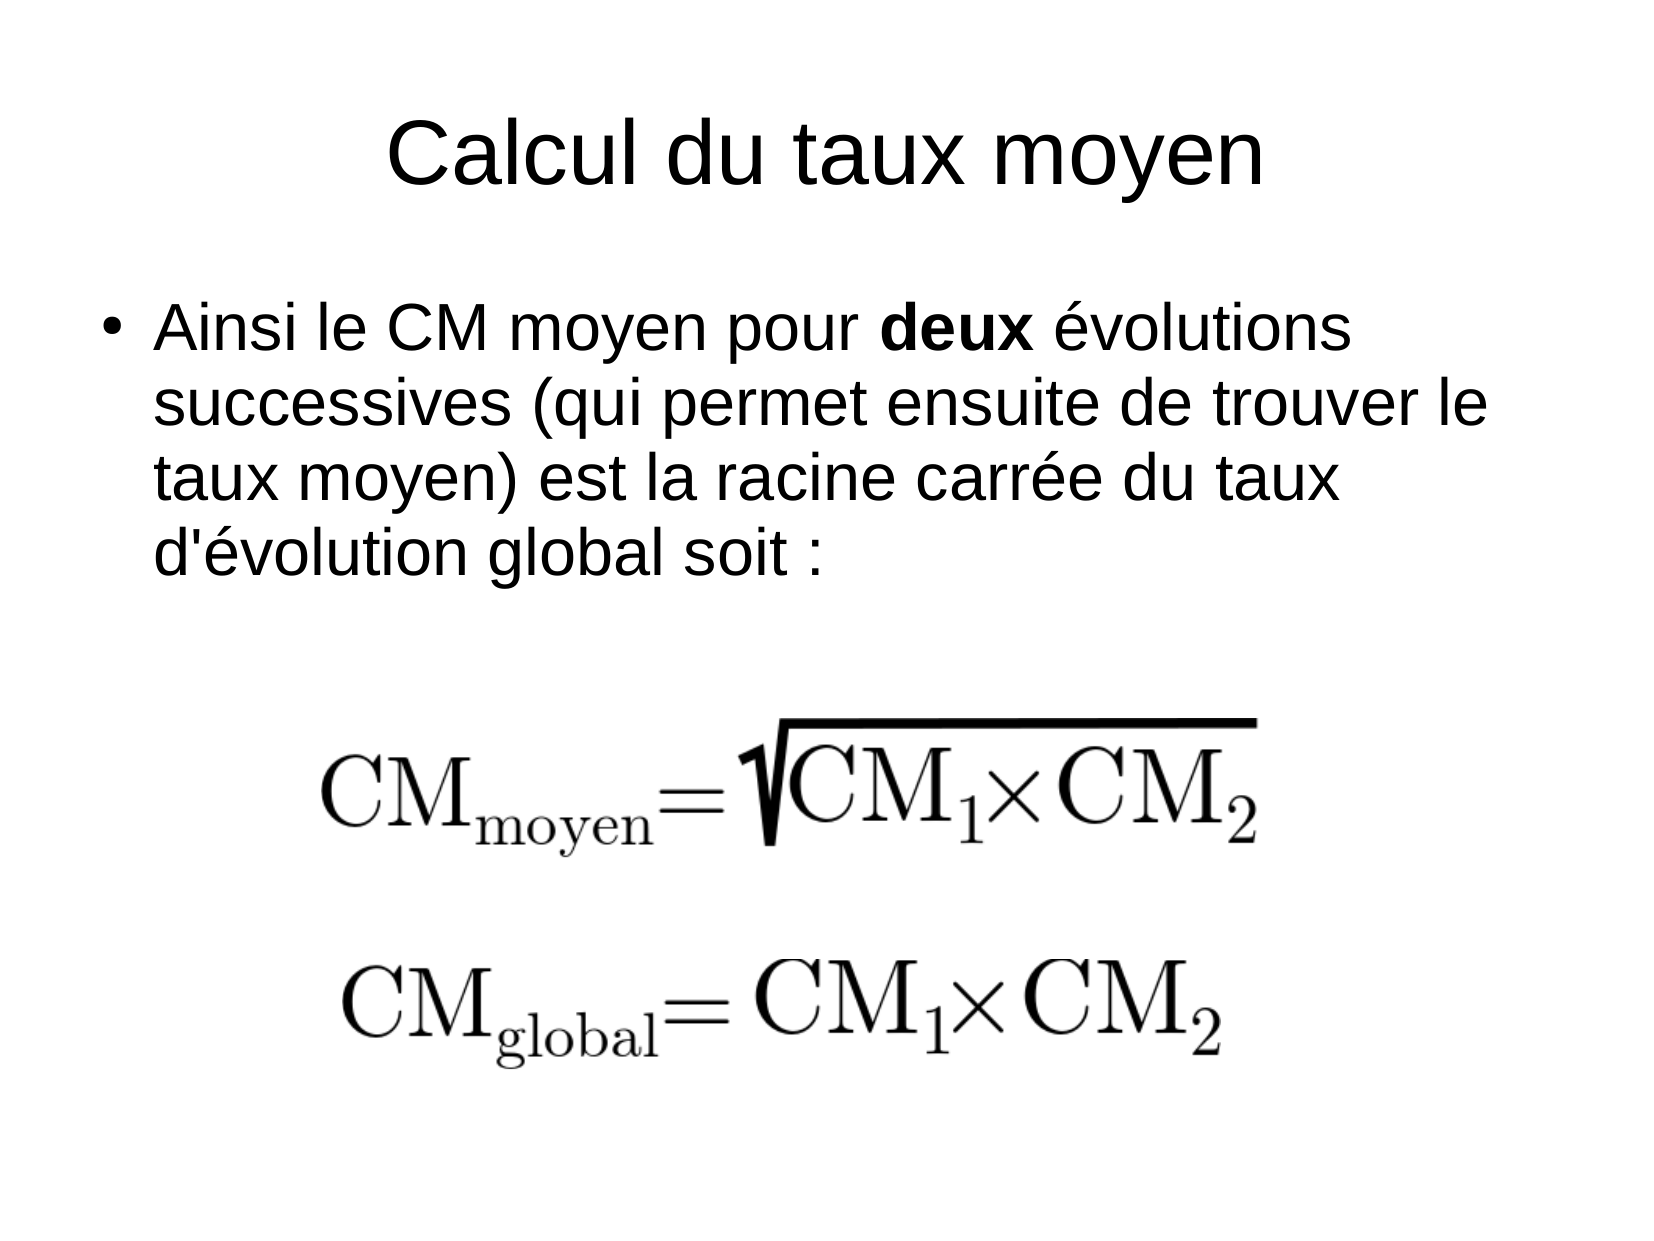

# Calcul du taux moyen
Ainsi le CM moyen pour deux évolutions successives (qui permet ensuite de trouver le taux moyen) est la racine carrée du taux d'évolution global soit :